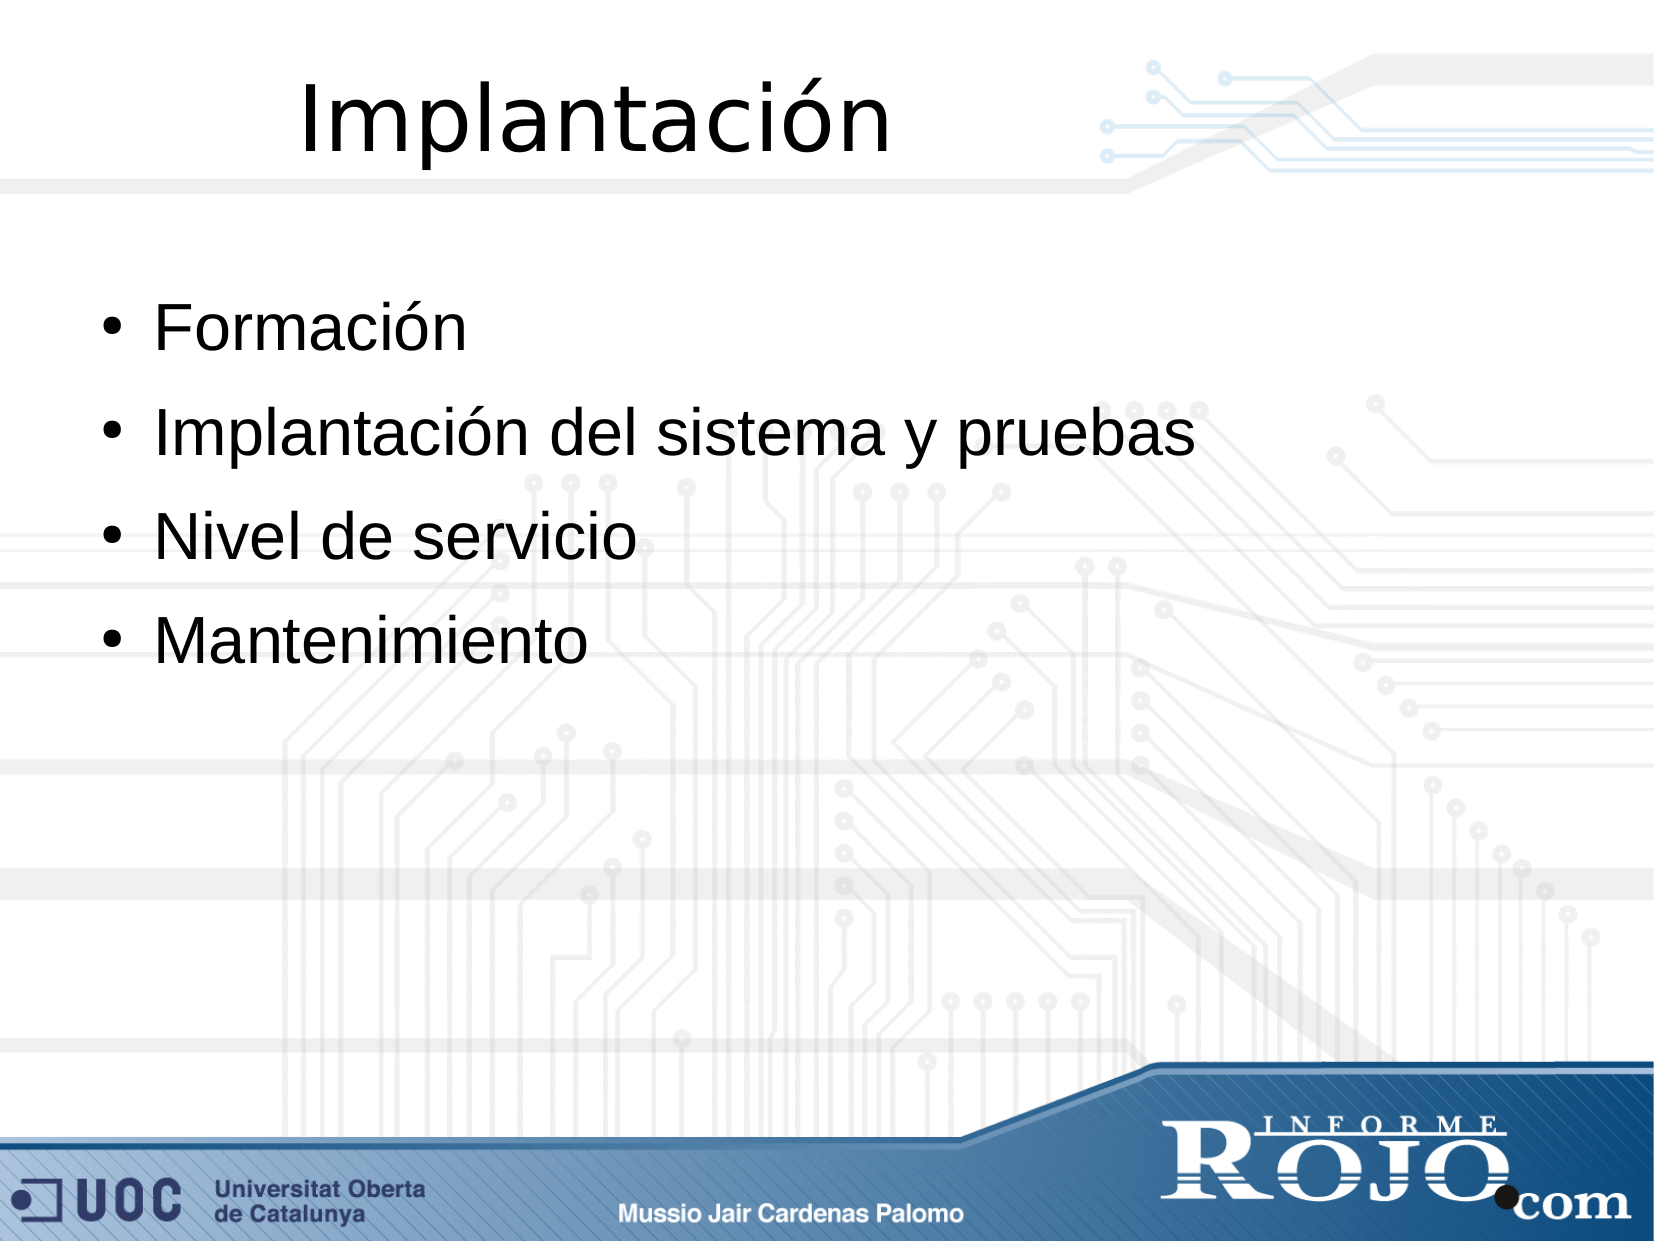

# Implantación
Formación
Implantación del sistema y pruebas
Nivel de servicio
Mantenimiento